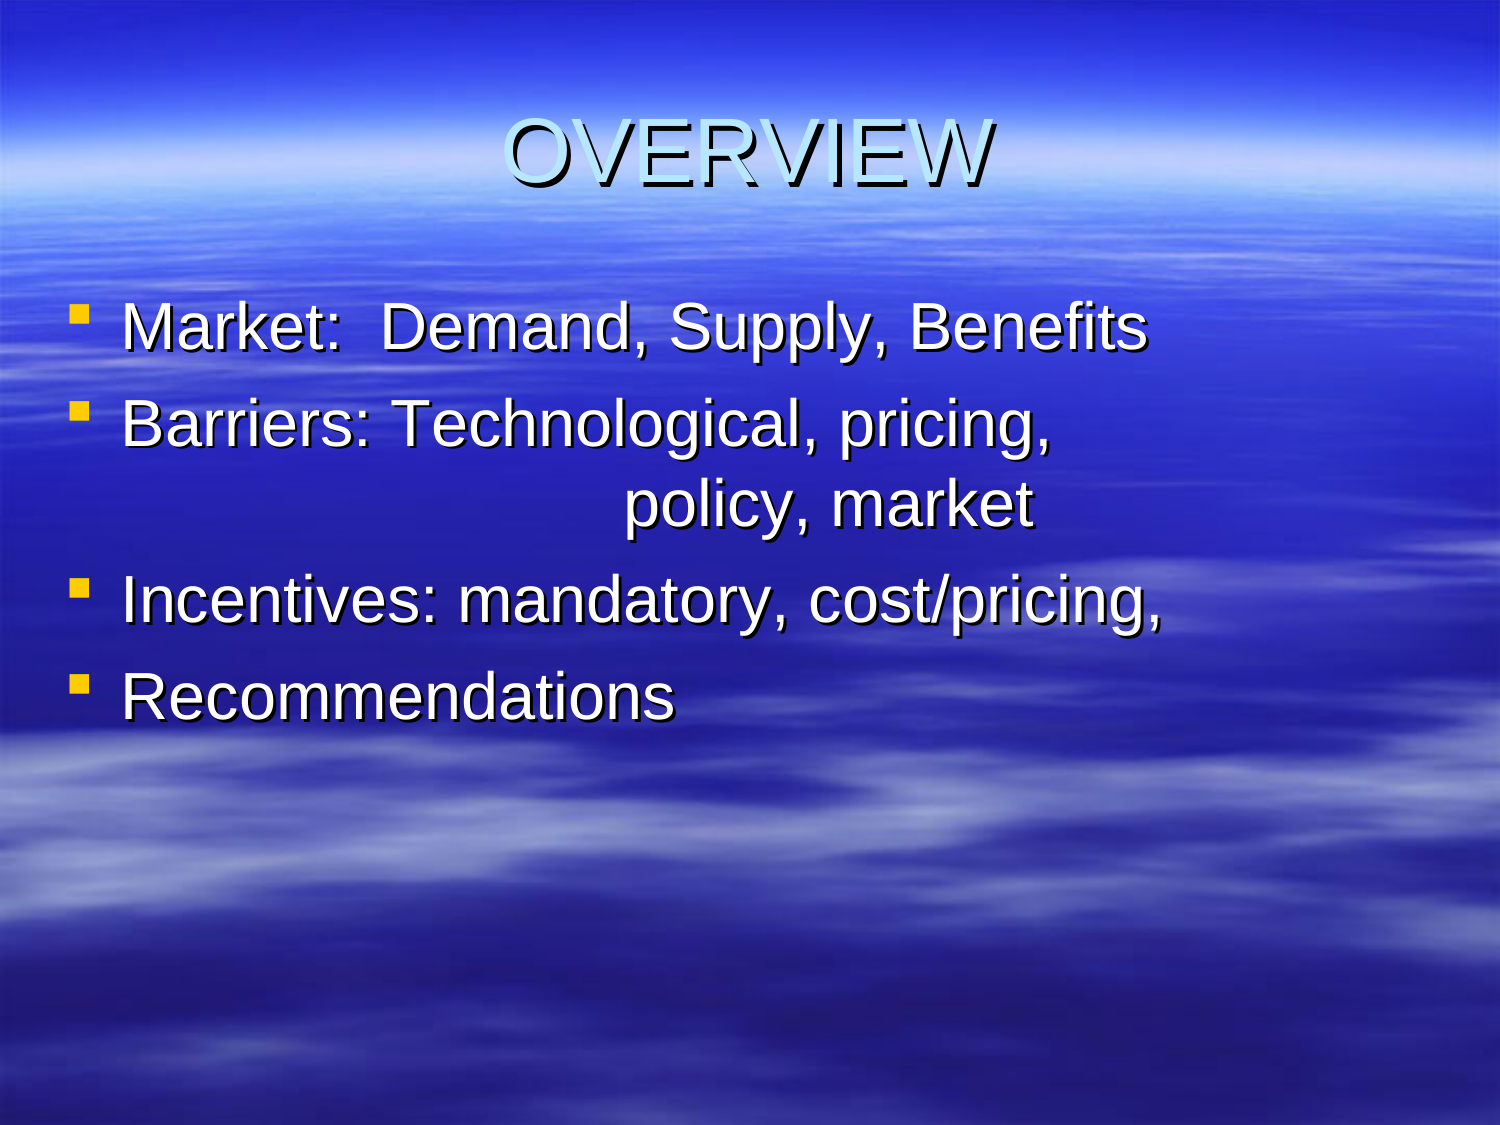

# OVERVIEW
Market: Demand, Supply, Benefits
Barriers: Technological, pricing, 				 policy, market
Incentives: mandatory, cost/pricing,
Recommendations